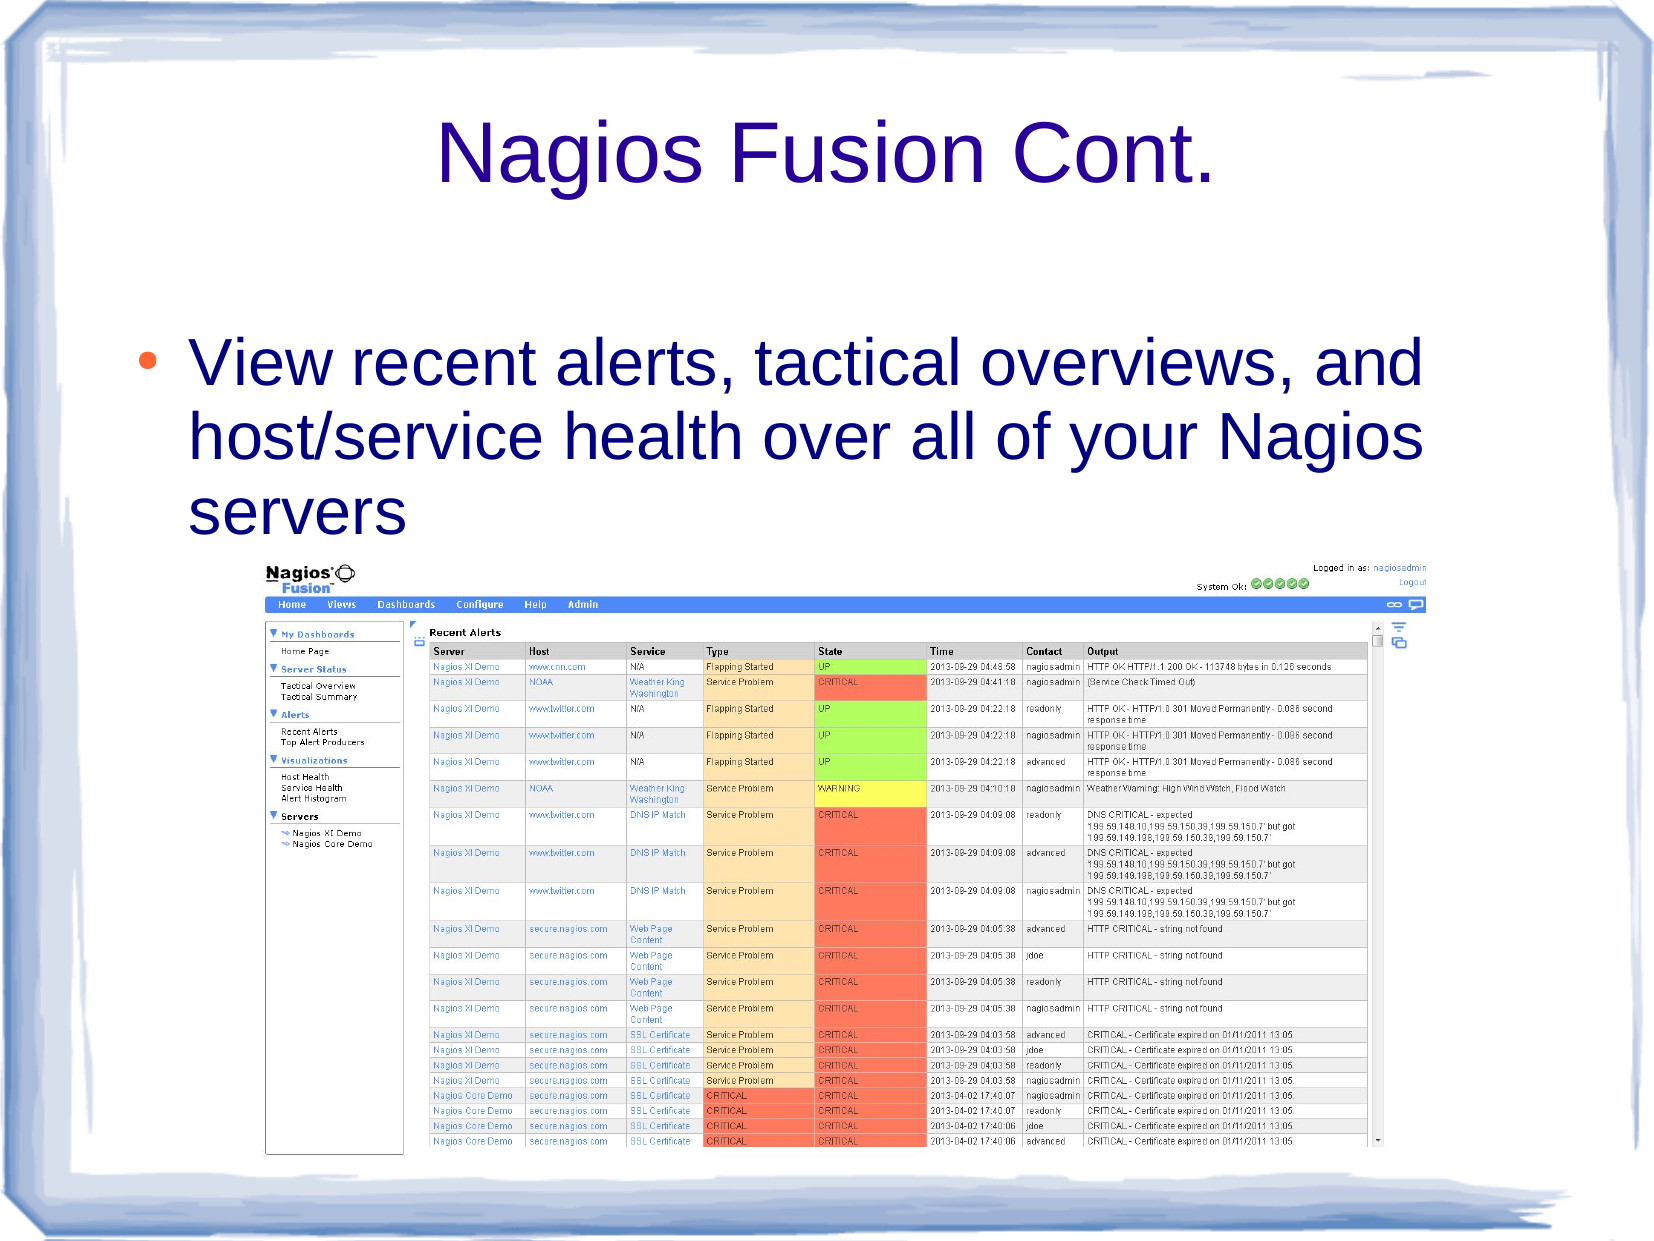

# Nagios Fusion Cont.
View recent alerts, tactical overviews, and host/service health over all of your Nagios servers